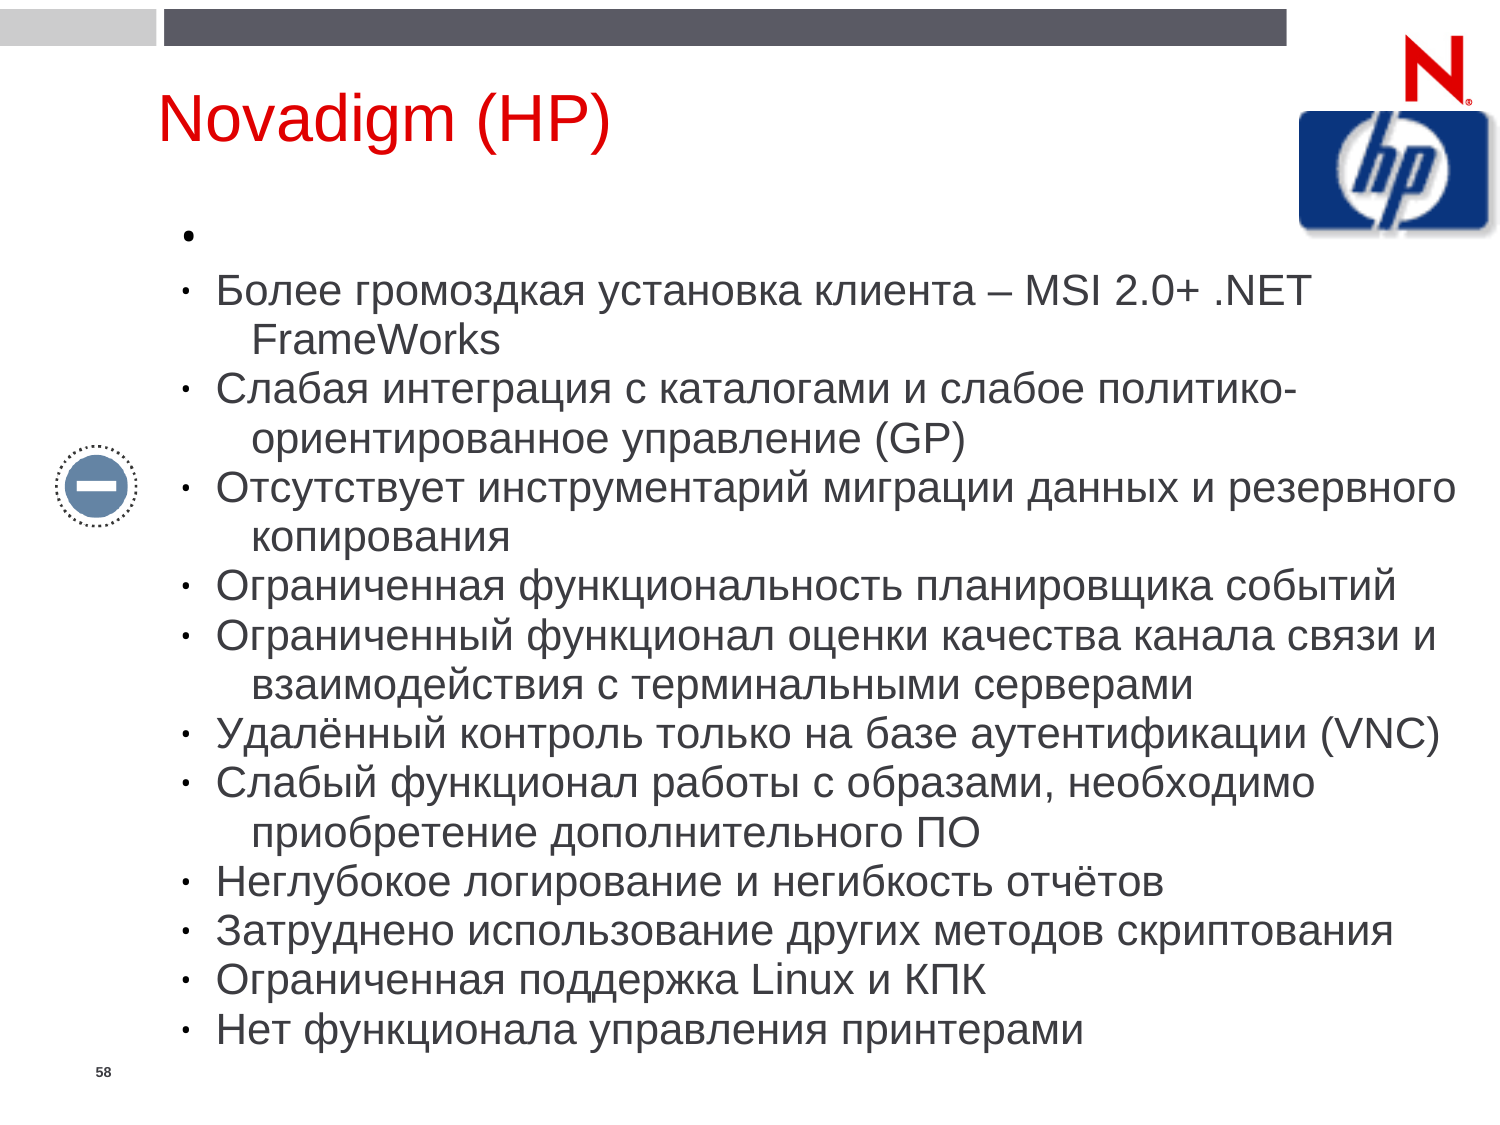

Novadigm (HP)
# Более громоздкая установка клиента – MSI 2.0+ .NET FrameWorks
Слабая интеграция с каталогами и слабое политико-ориентированное управление (GP)
Отсутствует инструментарий миграции данных и резервного копирования
Ограниченная функциональность планировщика событий
Ограниченный функционал оценки качества канала связи и взаимодействия с терминальными серверами
Удалённый контроль только на базе аутентификации (VNC)
Слабый функционал работы с образами, необходимо приобретение дополнительного ПО
Неглубокое логирование и негибкость отчётов
Затруднено использование других методов скриптования
Ограниченная поддержка Linux и КПК
Нет функционала управления принтерами